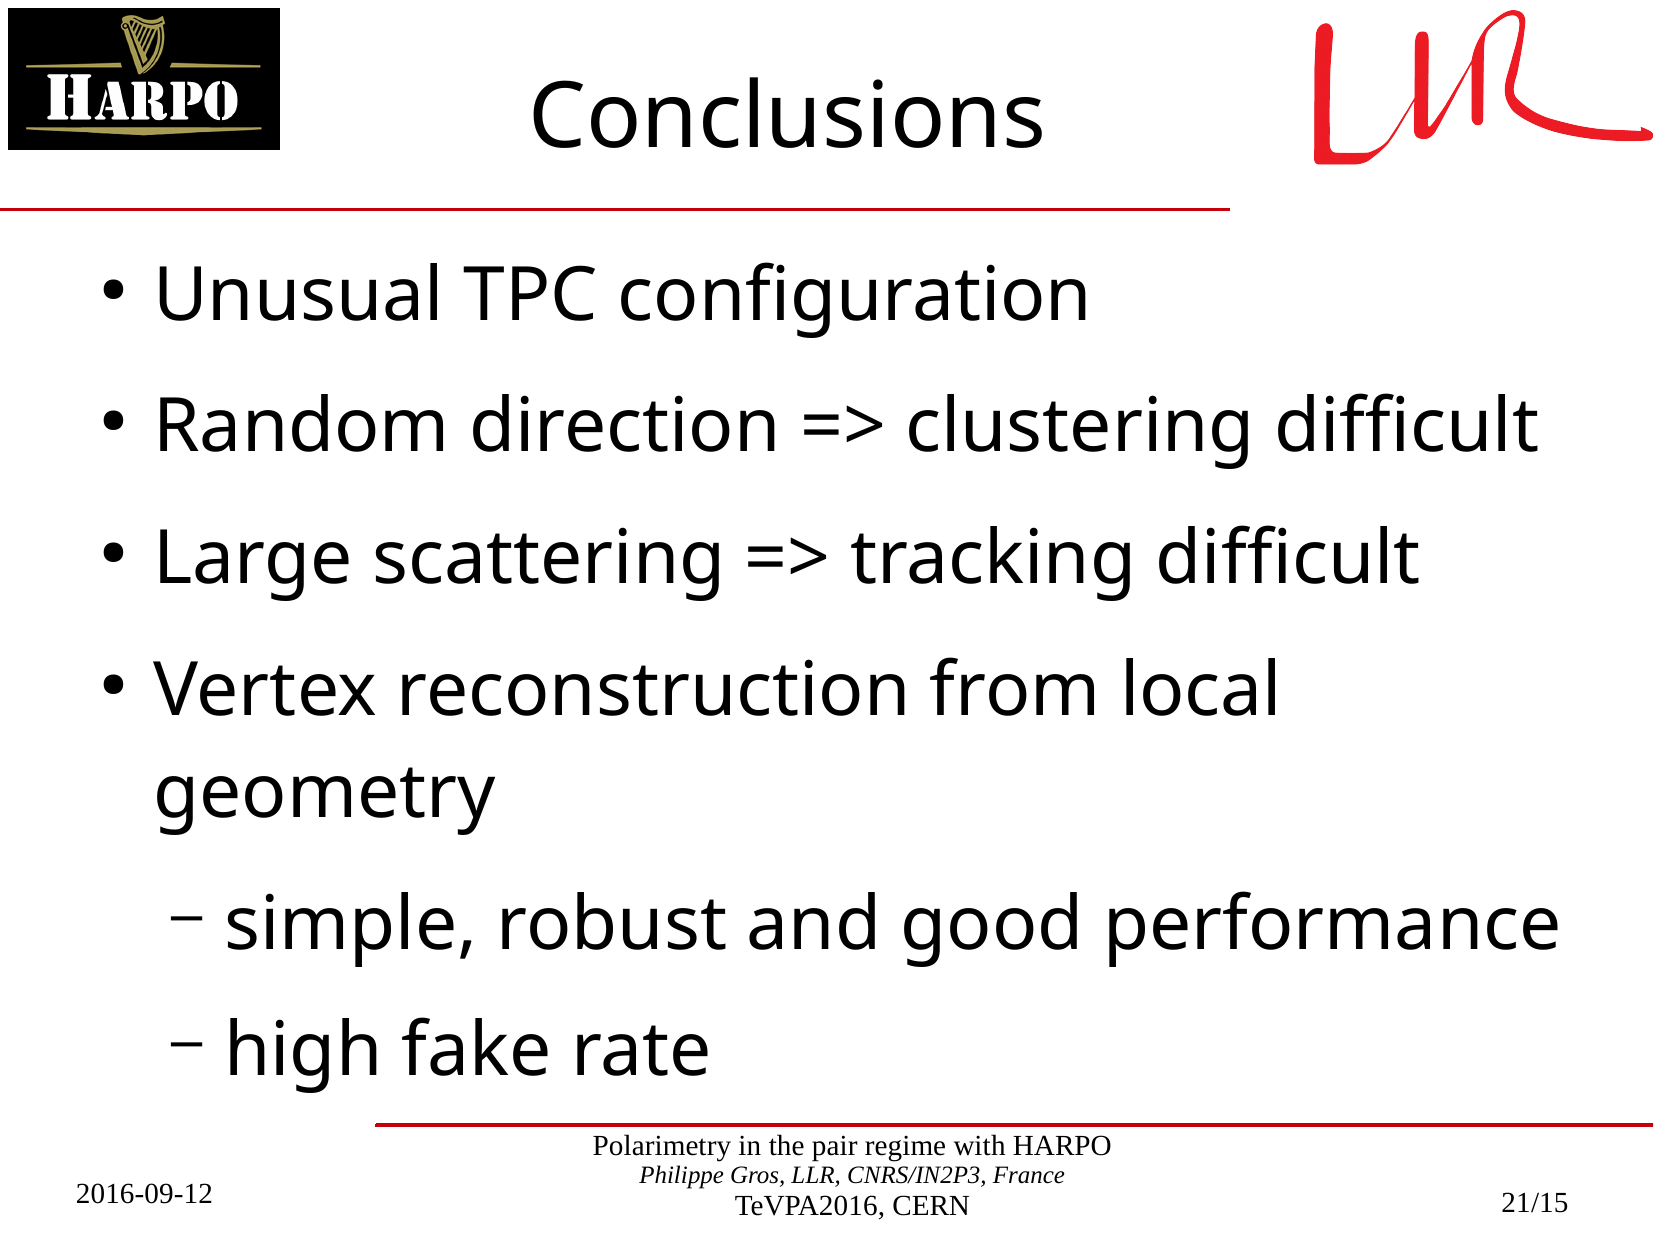

# Conclusions
Unusual TPC configuration
Random direction => clustering difficult
Large scattering => tracking difficult
Vertex reconstruction from local geometry
simple, robust and good performance
high fake rate
2016-09-12
21